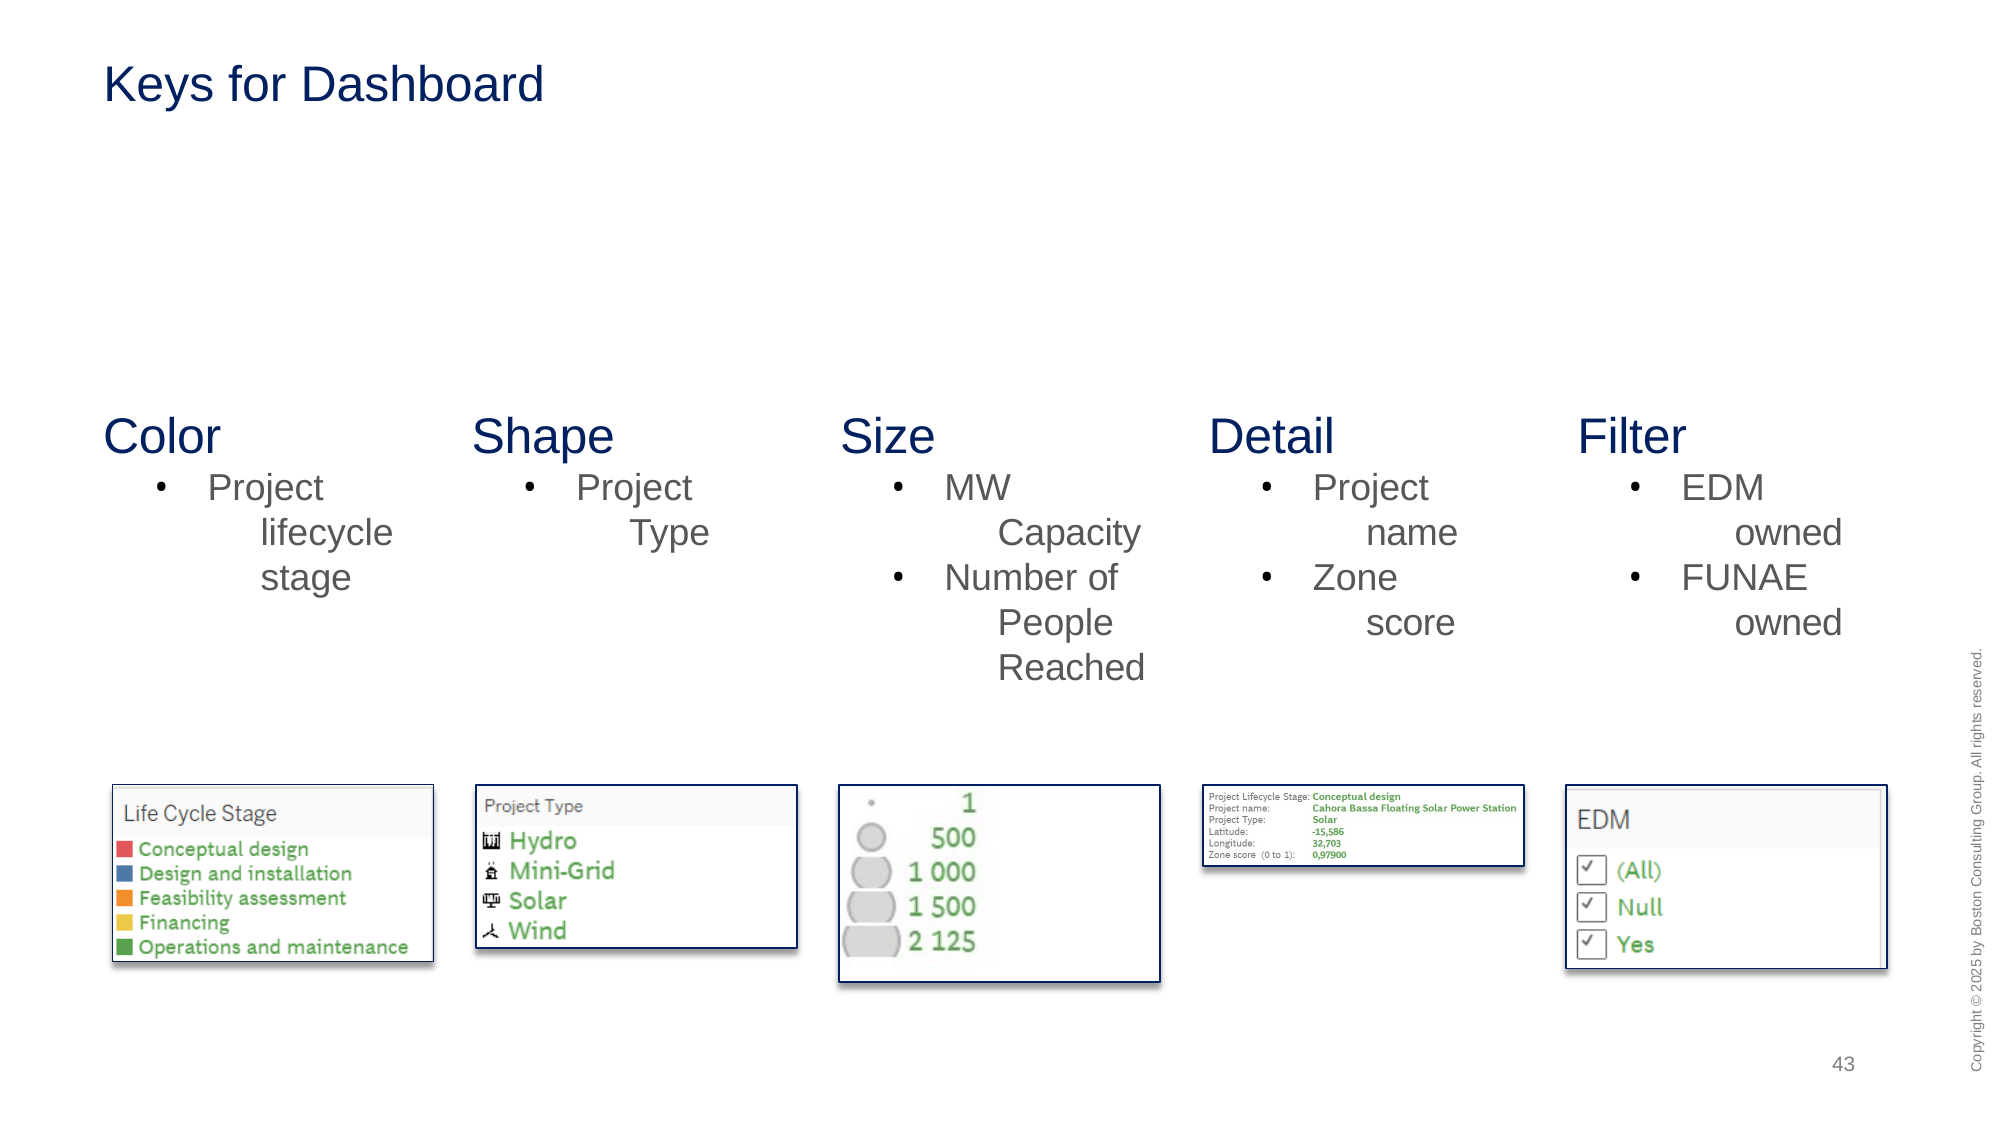

# Keys for Dashboard
Color
Project lifecycle stage
Shape
Project Type
Size
MW Capacity
Number of People Reached
Detail
Project name
Zone score
Filter
EDM owned
FUNAE owned